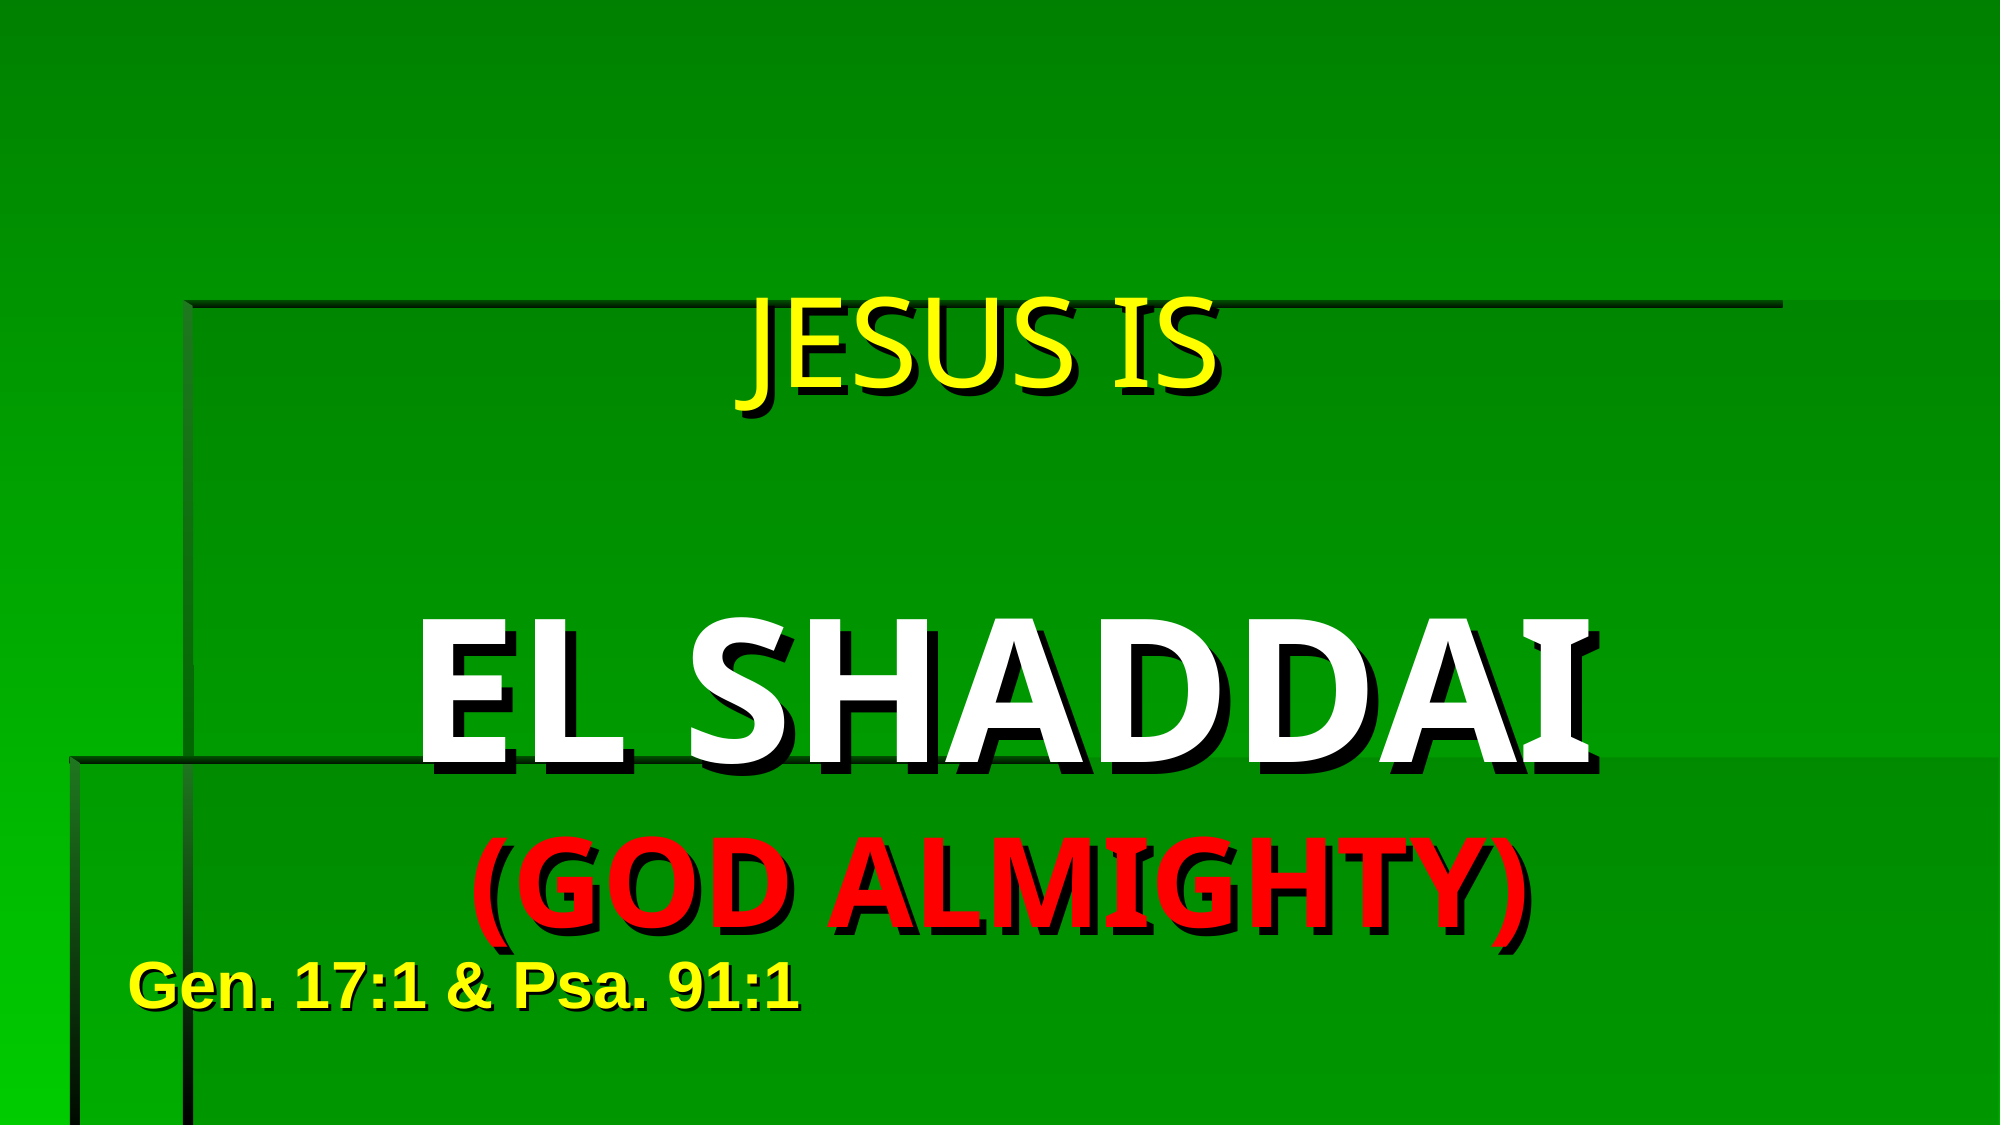

Gen. 17:1 & Psa. 91:1
# JESUS IS EL SHADDAI (GOD ALMIGHTY)